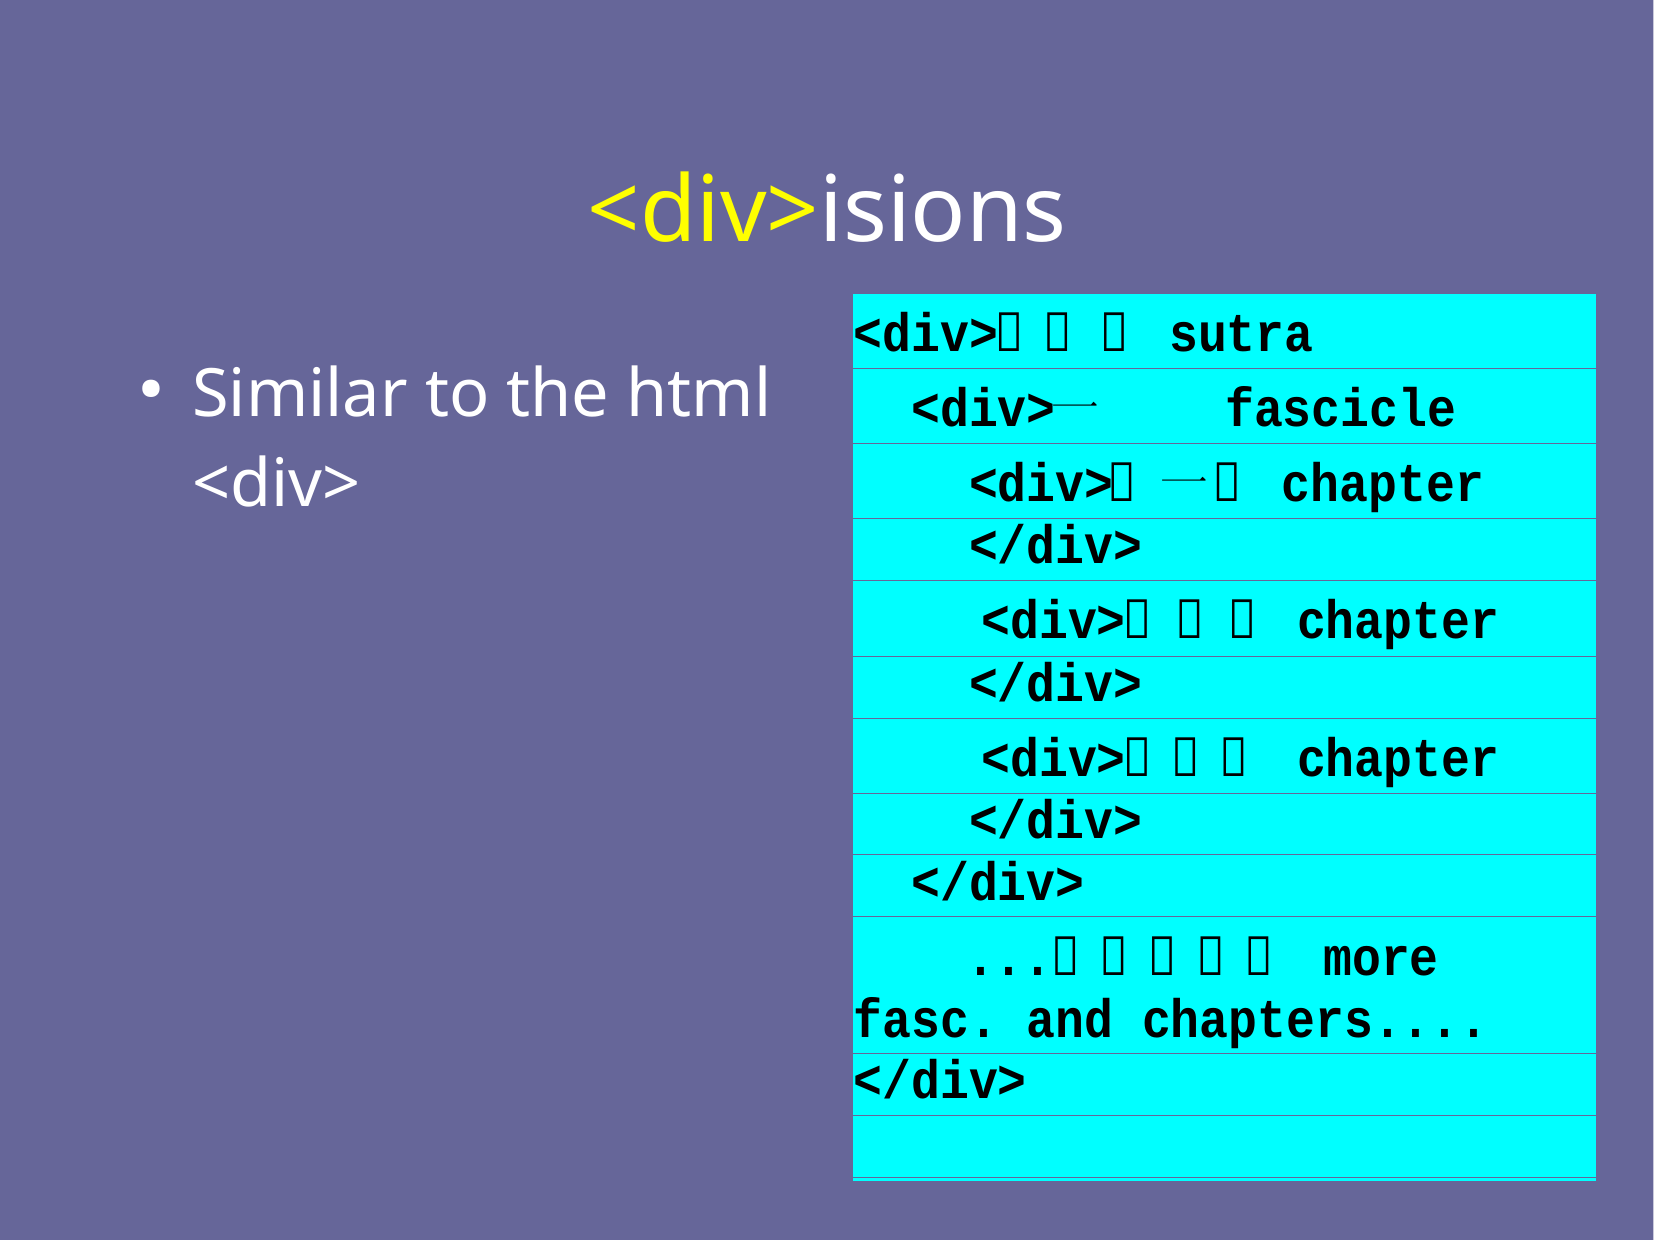

# <div>isions
Similar to the html <div>